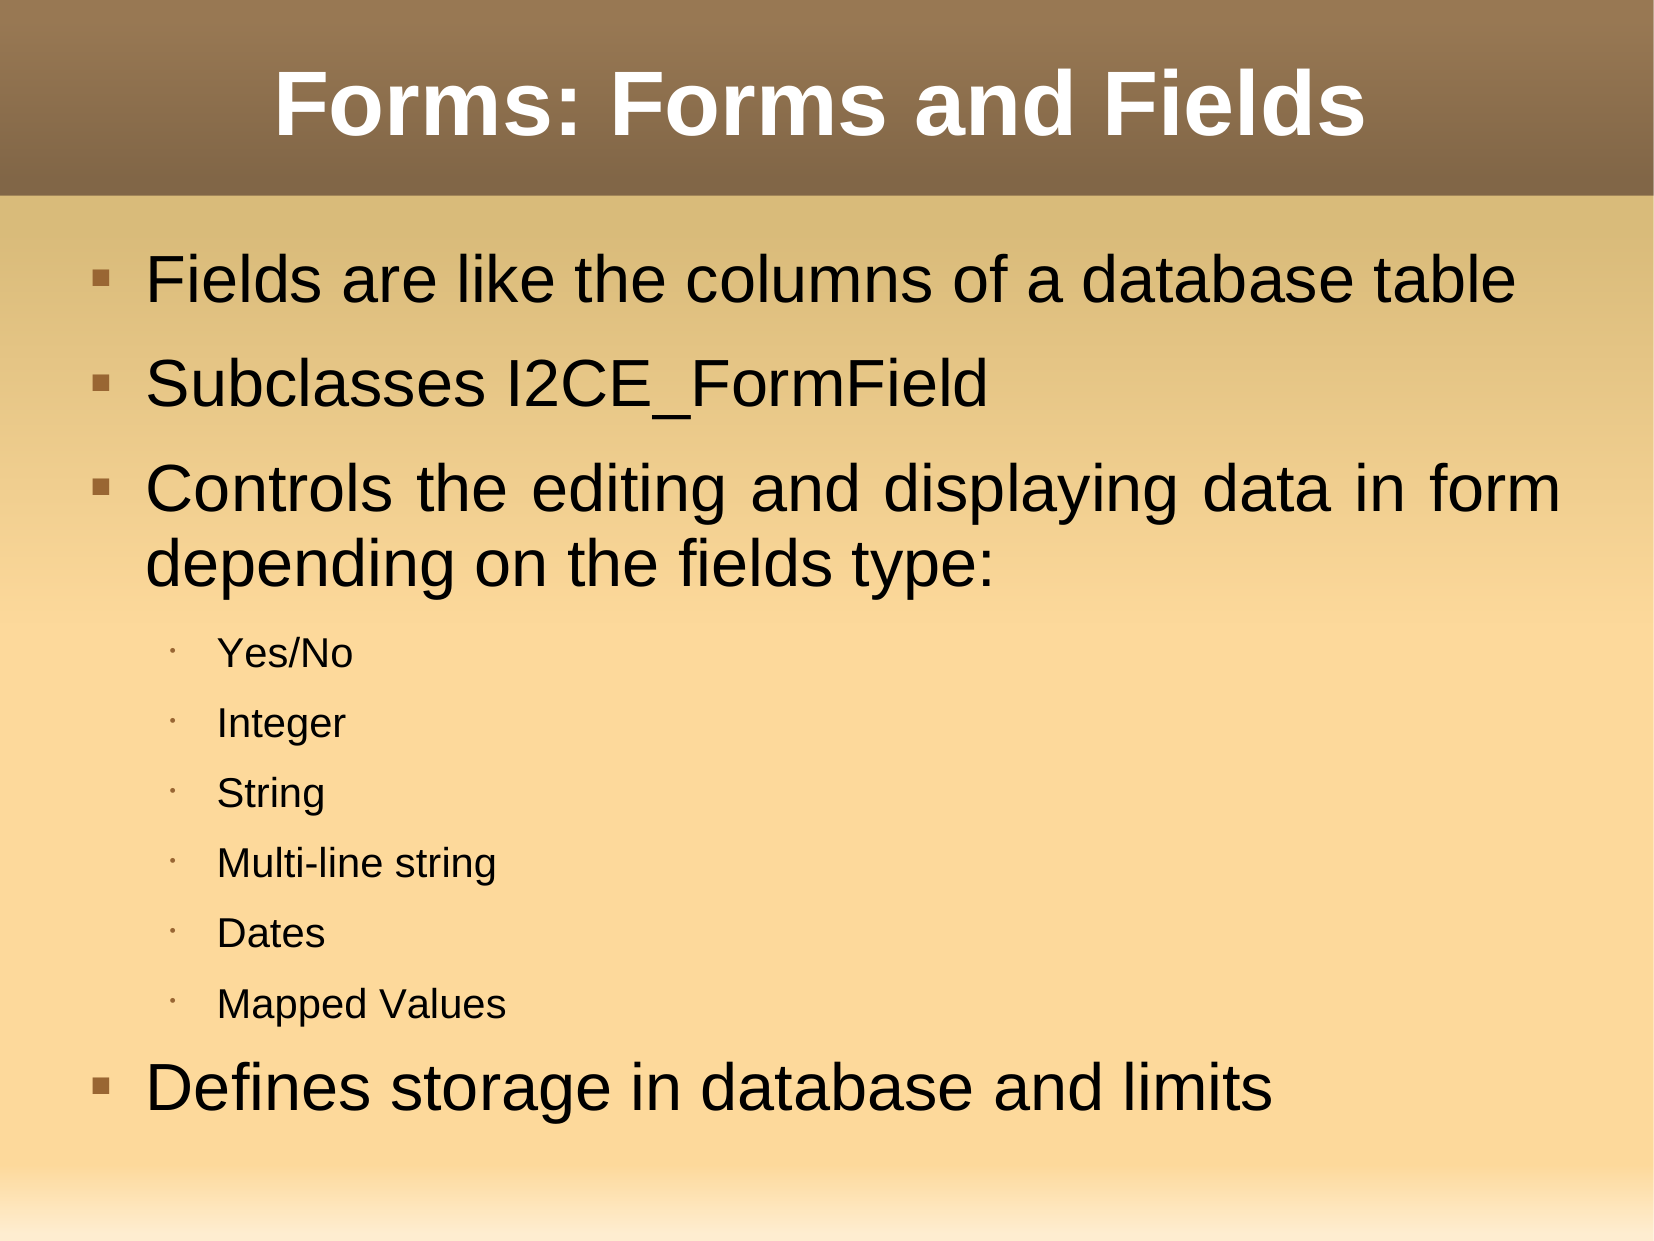

# Forms: Forms and Fields
Fields are like the columns of a database table
Subclasses I2CE_FormField
Controls the editing and displaying data in form depending on the fields type:
Yes/No
Integer
String
Multi-line string
Dates
Mapped Values
Defines storage in database and limits